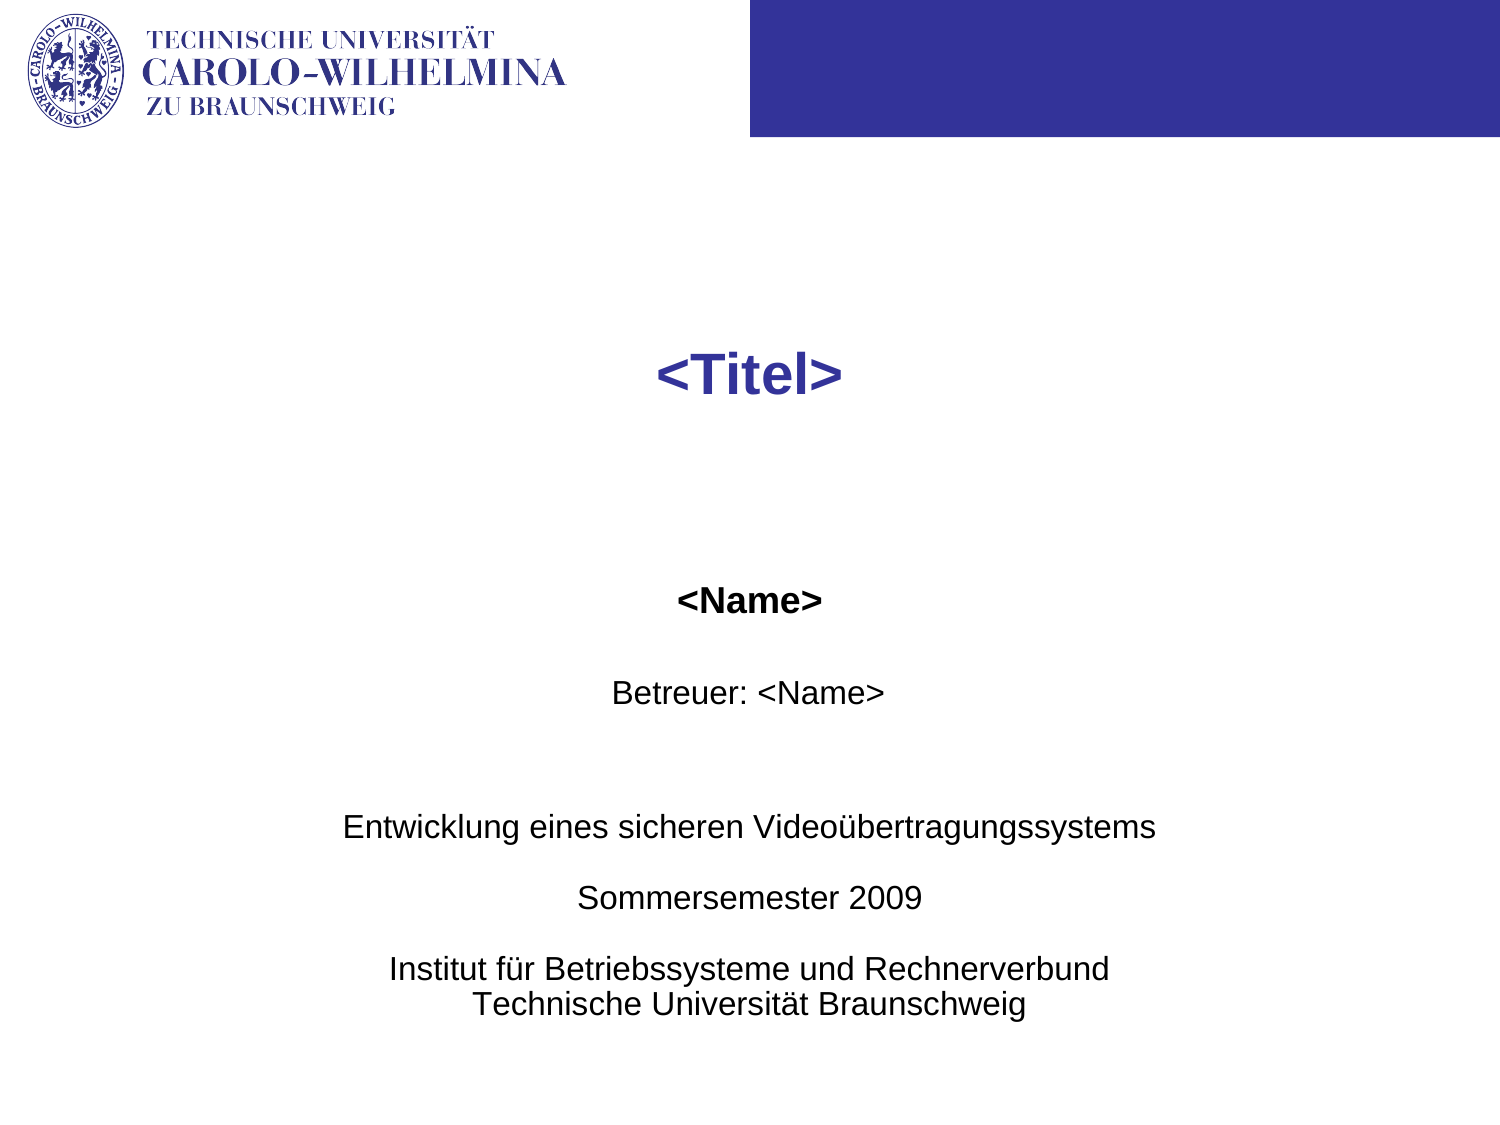

# <Titel>
<Name>
Betreuer: <Name>
Entwicklung eines sicheren Videoübertragungssystems
Sommersemester 2009
Institut für Betriebssysteme und Rechnerverbund
Technische Universität Braunschweig